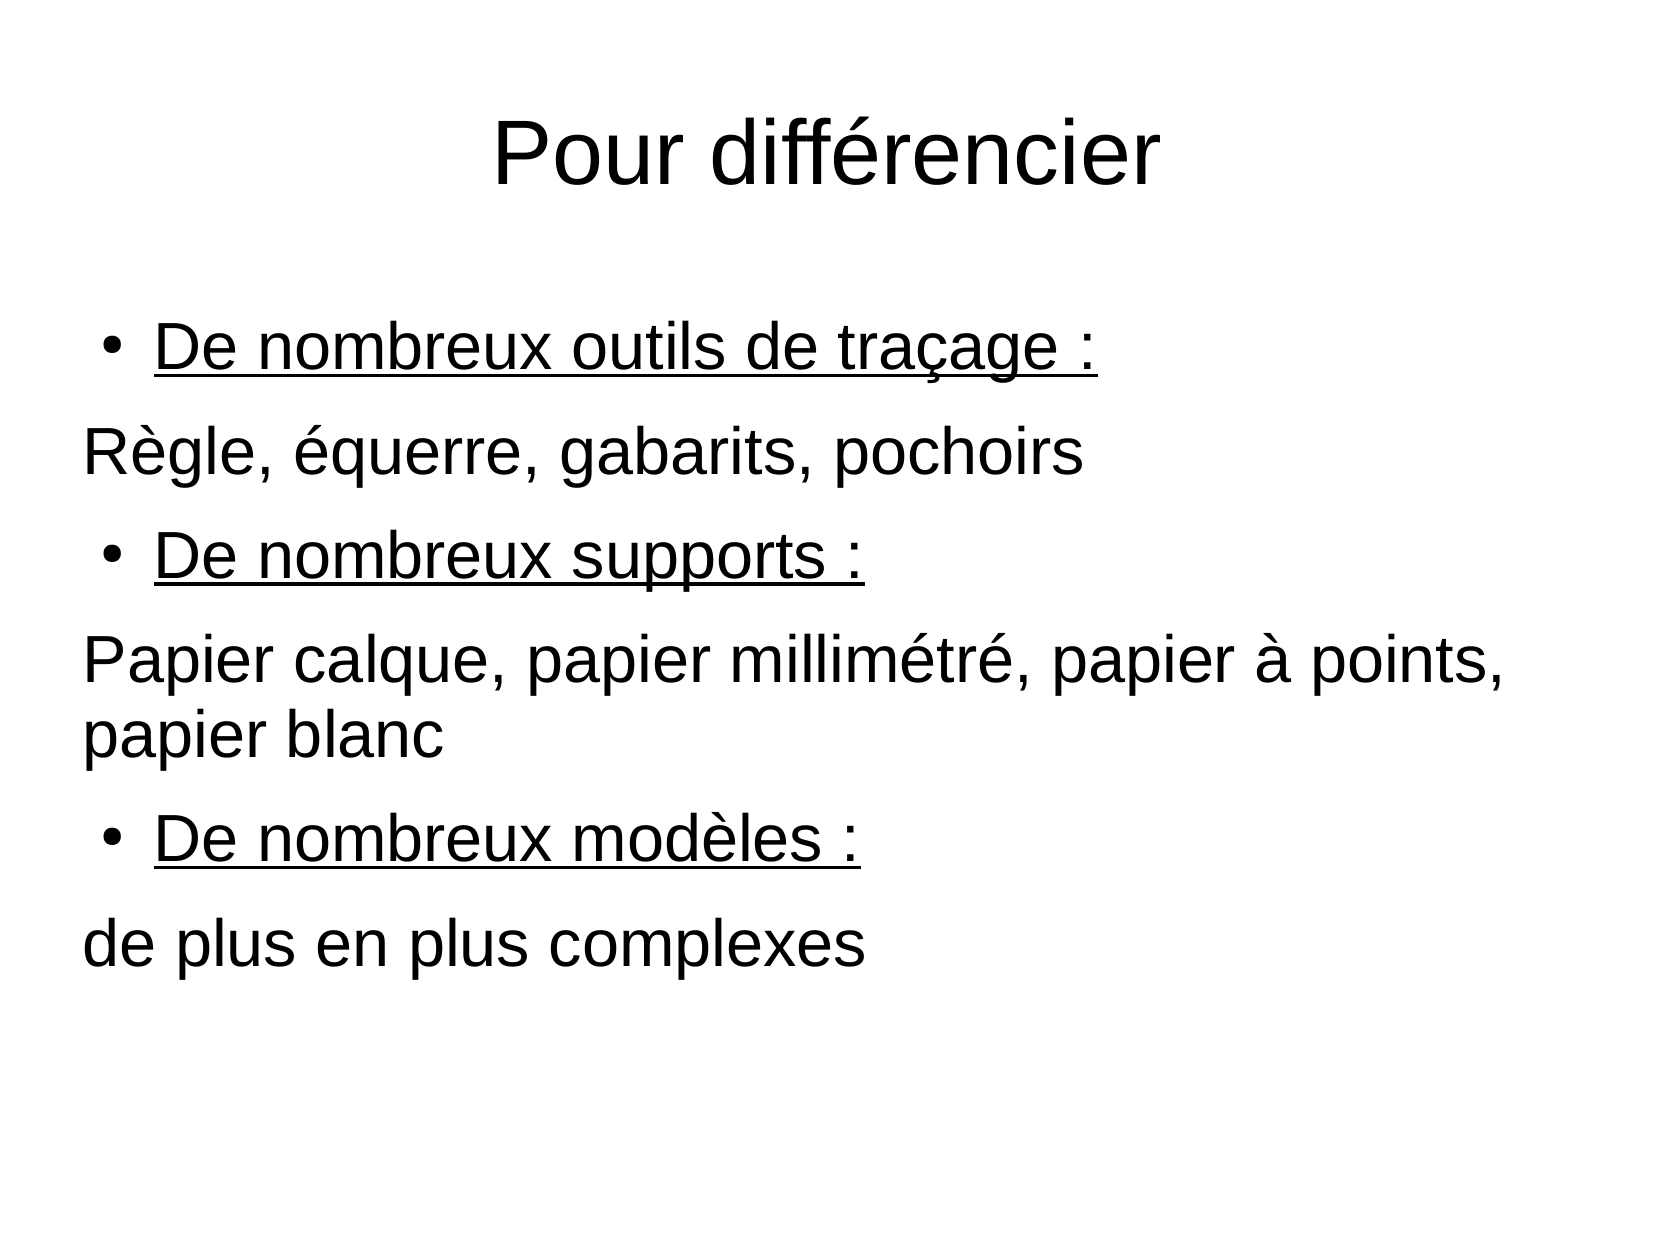

# Pour différencier
De nombreux outils de traçage :
Règle, équerre, gabarits, pochoirs
De nombreux supports :
Papier calque, papier millimétré, papier à points, papier blanc
De nombreux modèles :
de plus en plus complexes